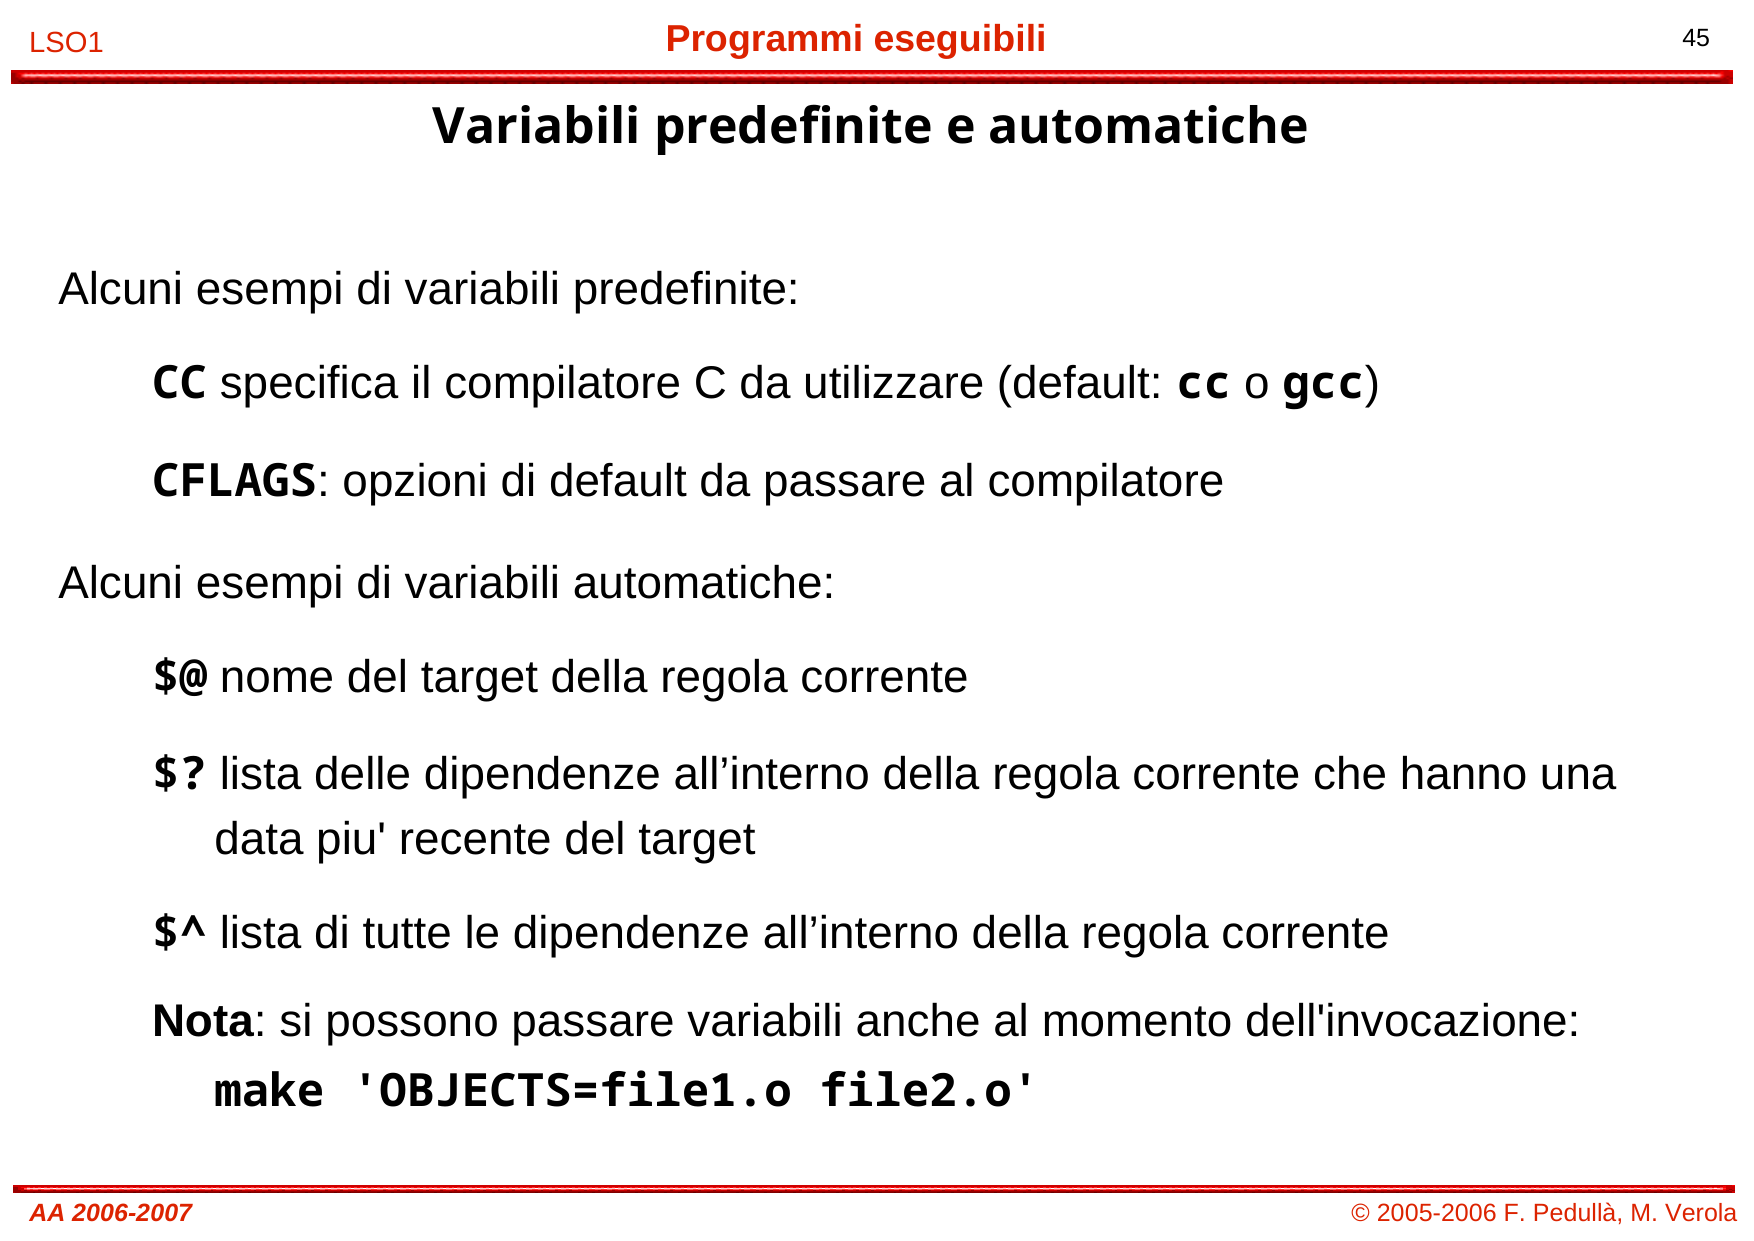

# Variabili predefinite e automatiche
Alcuni esempi di variabili predefinite:
CC specifica il compilatore C da utilizzare (default: cc o gcc)
CFLAGS: opzioni di default da passare al compilatore
Alcuni esempi di variabili automatiche:
$@ nome del target della regola corrente
$? lista delle dipendenze all’interno della regola corrente che hanno una data piu' recente del target
$^ lista di tutte le dipendenze all’interno della regola corrente
Nota: si possono passare variabili anche al momento dell'invocazione:
make 'OBJECTS=file1.o file2.o'